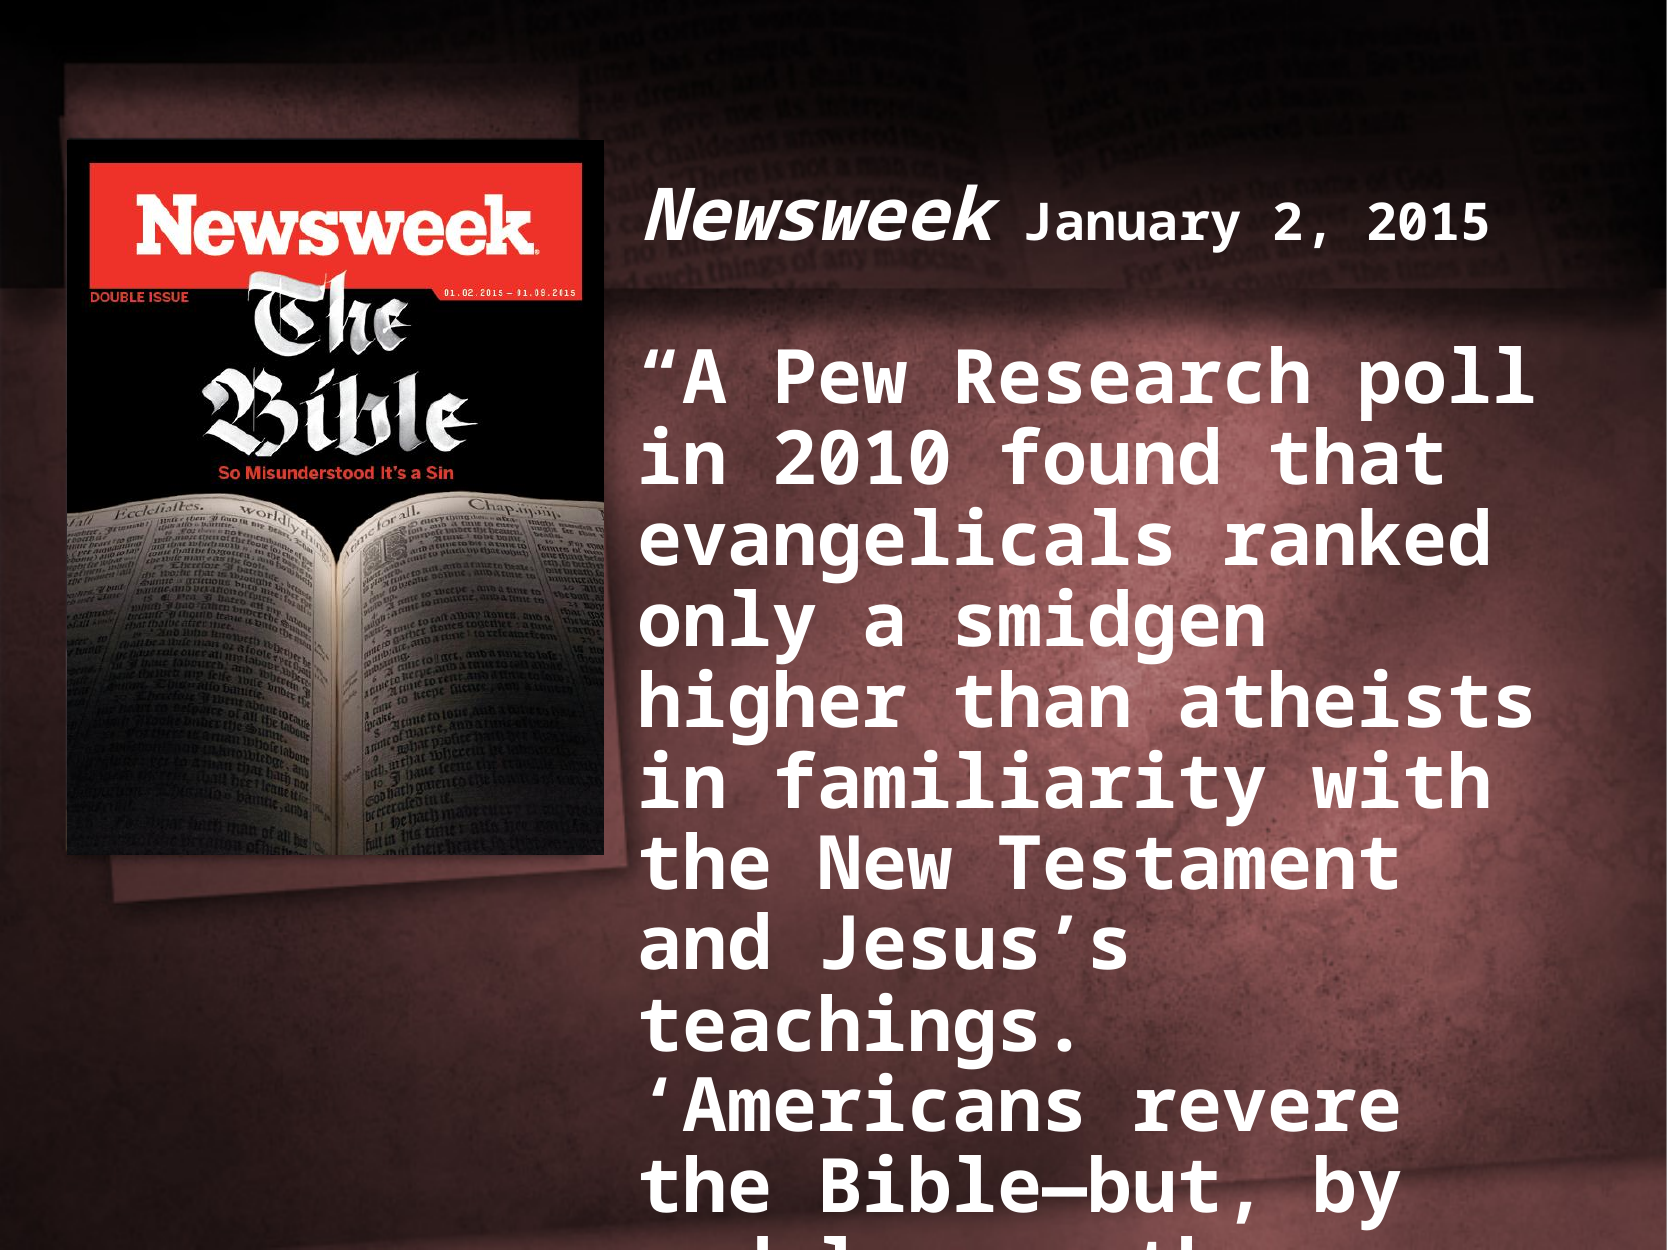

Newsweek January 2, 2015
“A Pew Research poll in 2010 found that evangelicals ranked only a smidgen higher than atheists in familiarity with the New Testament and Jesus’s teachings. ‘Americans revere the Bible—but, by and large, they don’t read it.’ ”